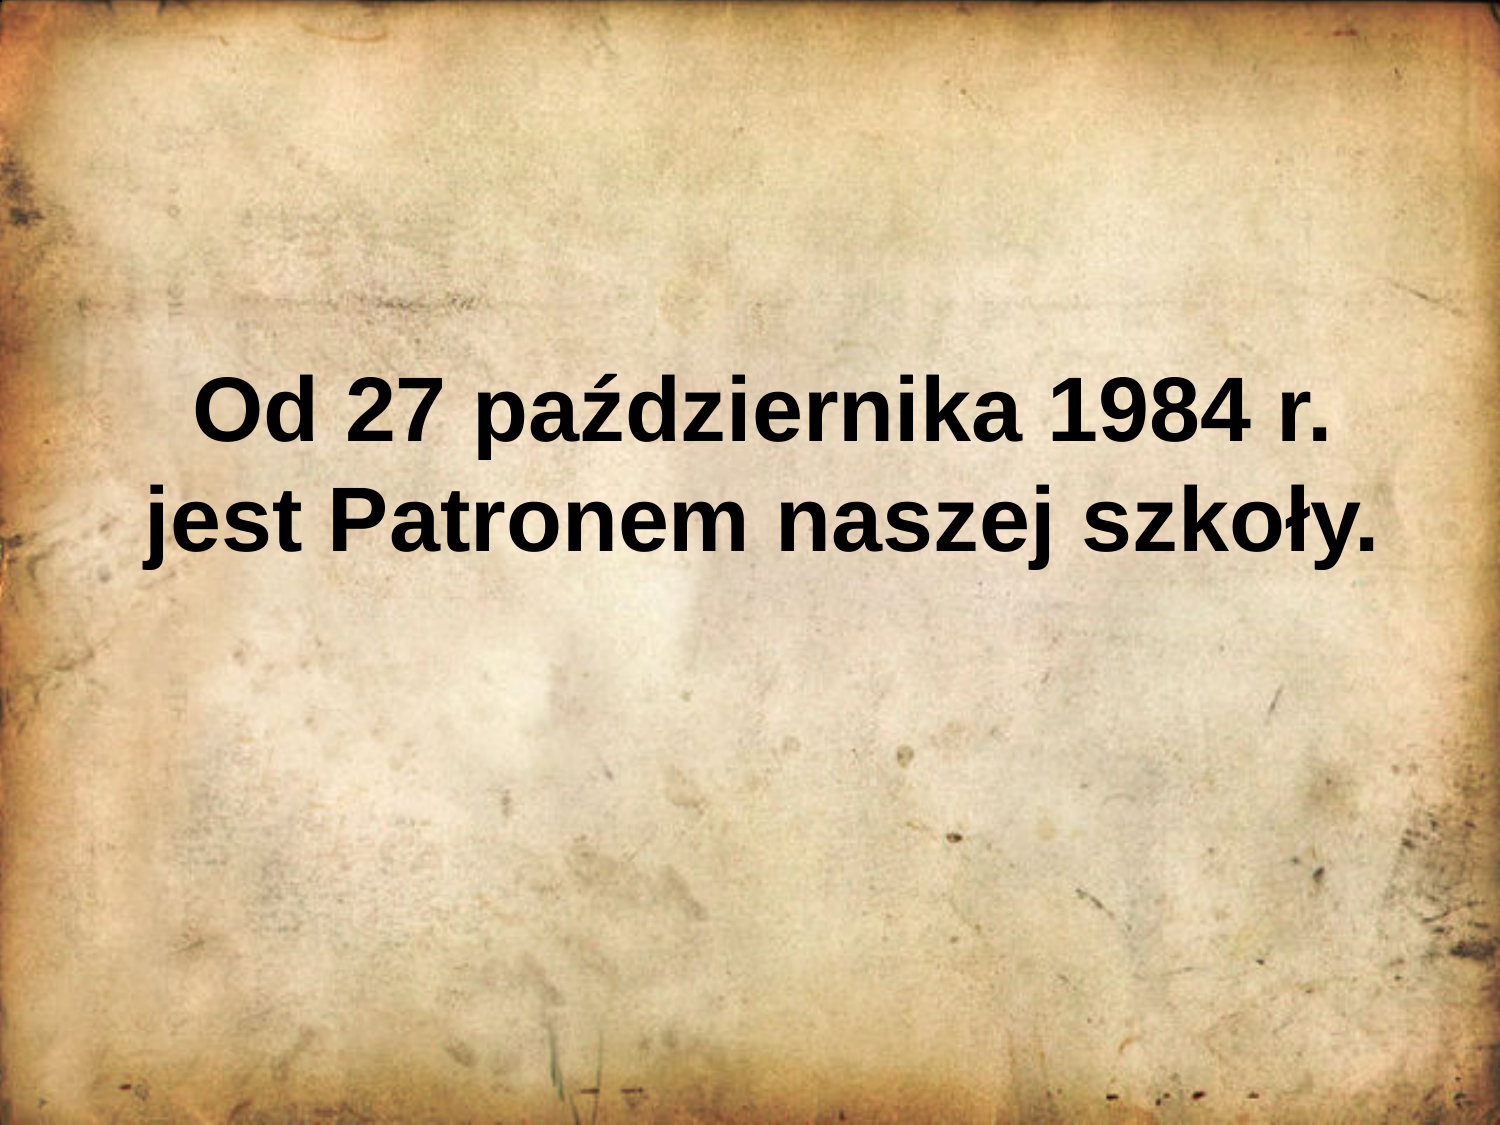

# Od 27 października 1984 r. jest Patronem naszej szkoły.